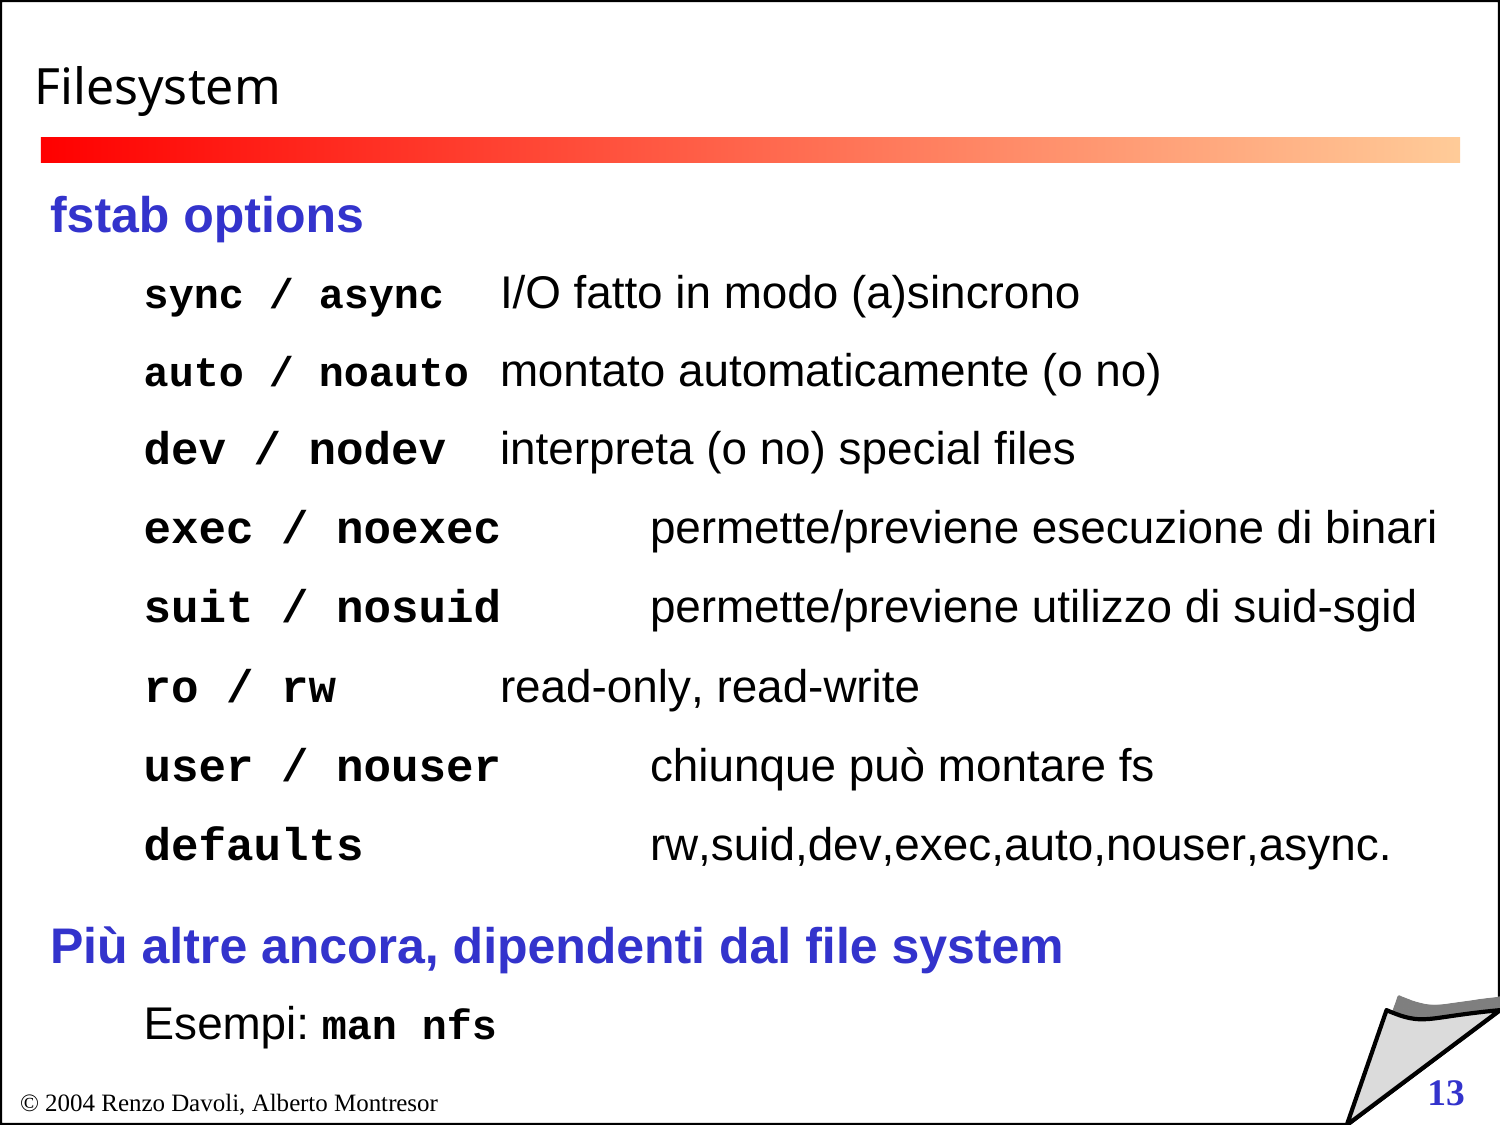

# Filesystem
fstab options
sync / async	I/O fatto in modo (a)sincrono
auto / noauto	montato automaticamente (o no)
dev / nodev	interpreta (o no) special files
exec / noexec	permette/previene esecuzione di binari
suit / nosuid	permette/previene utilizzo di suid-sgid
ro / rw		read-only, read-write
user / nouser	chiunque può montare fs
defaults		rw,suid,dev,exec,auto,nouser,async.
Più altre ancora, dipendenti dal file system
Esempi: man nfs